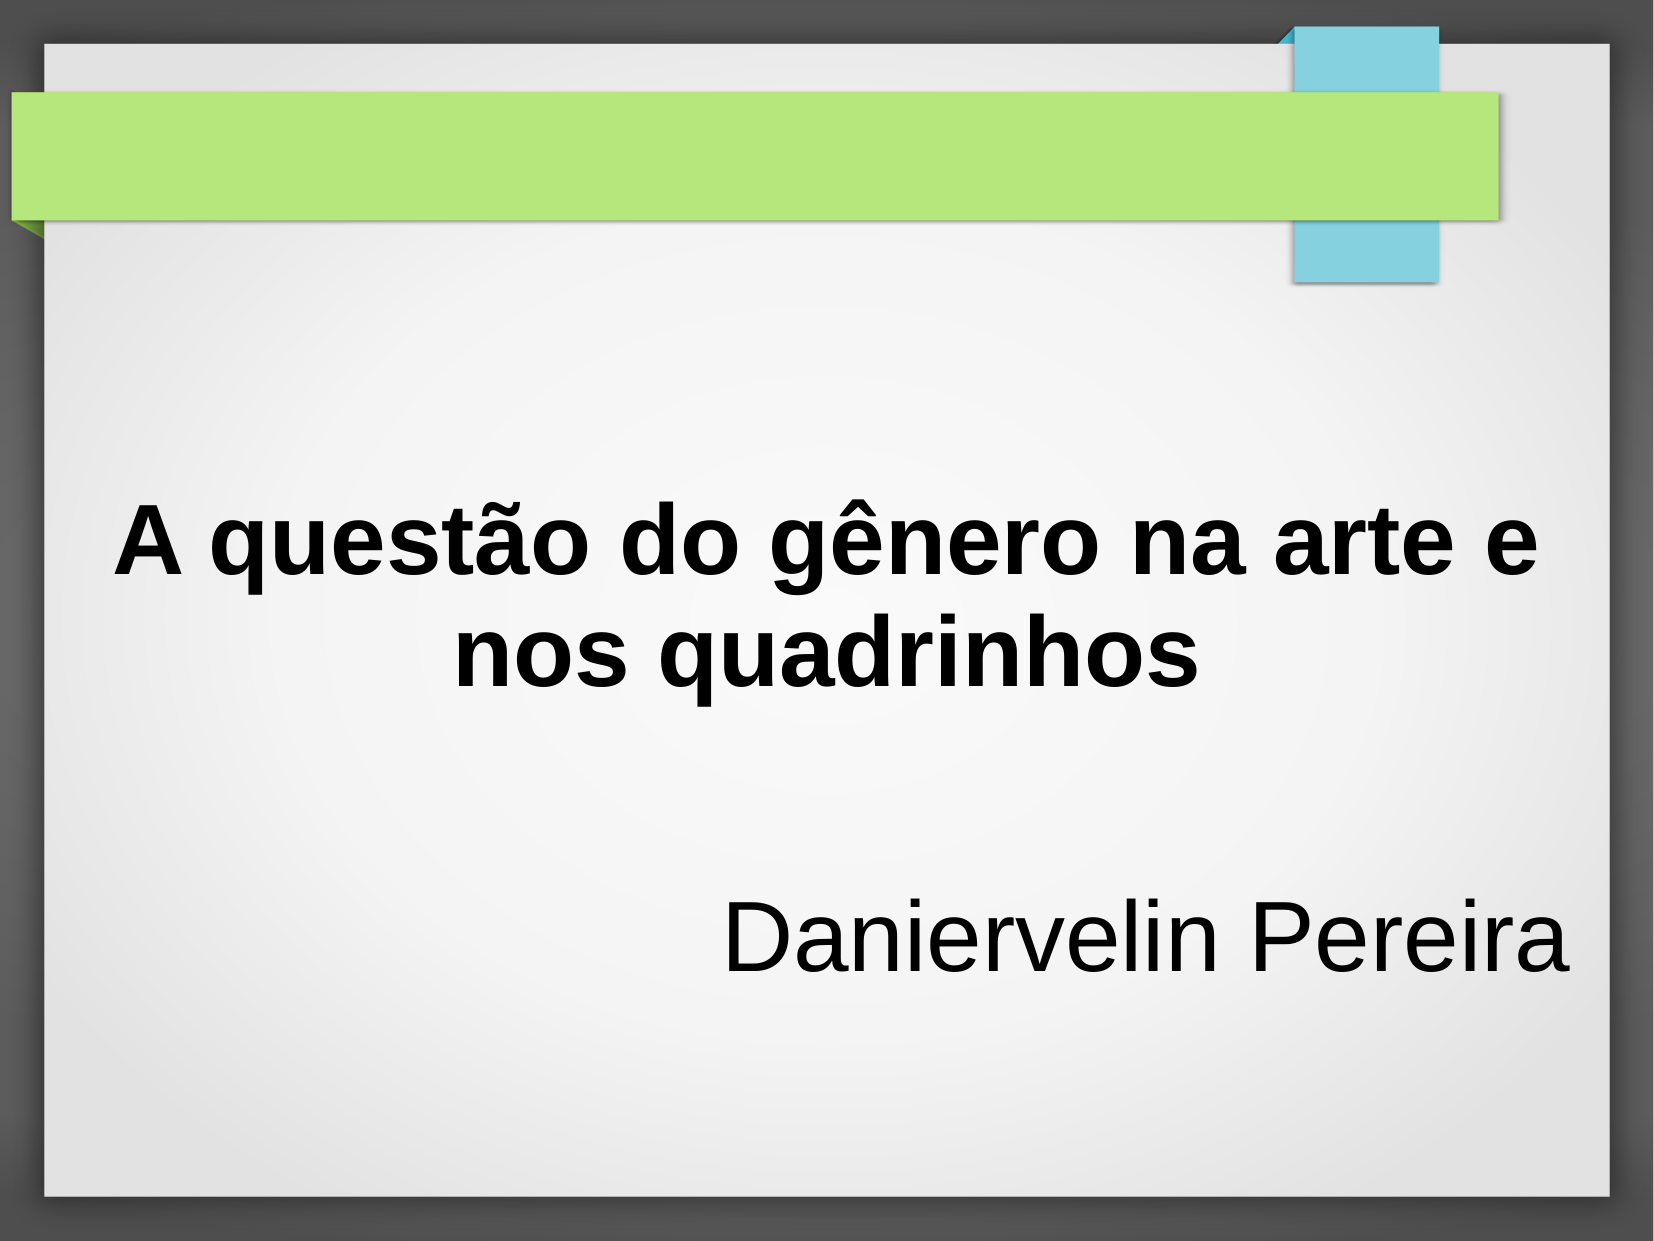

#
A questão do gênero na arte e nos quadrinhos
Daniervelin Pereira